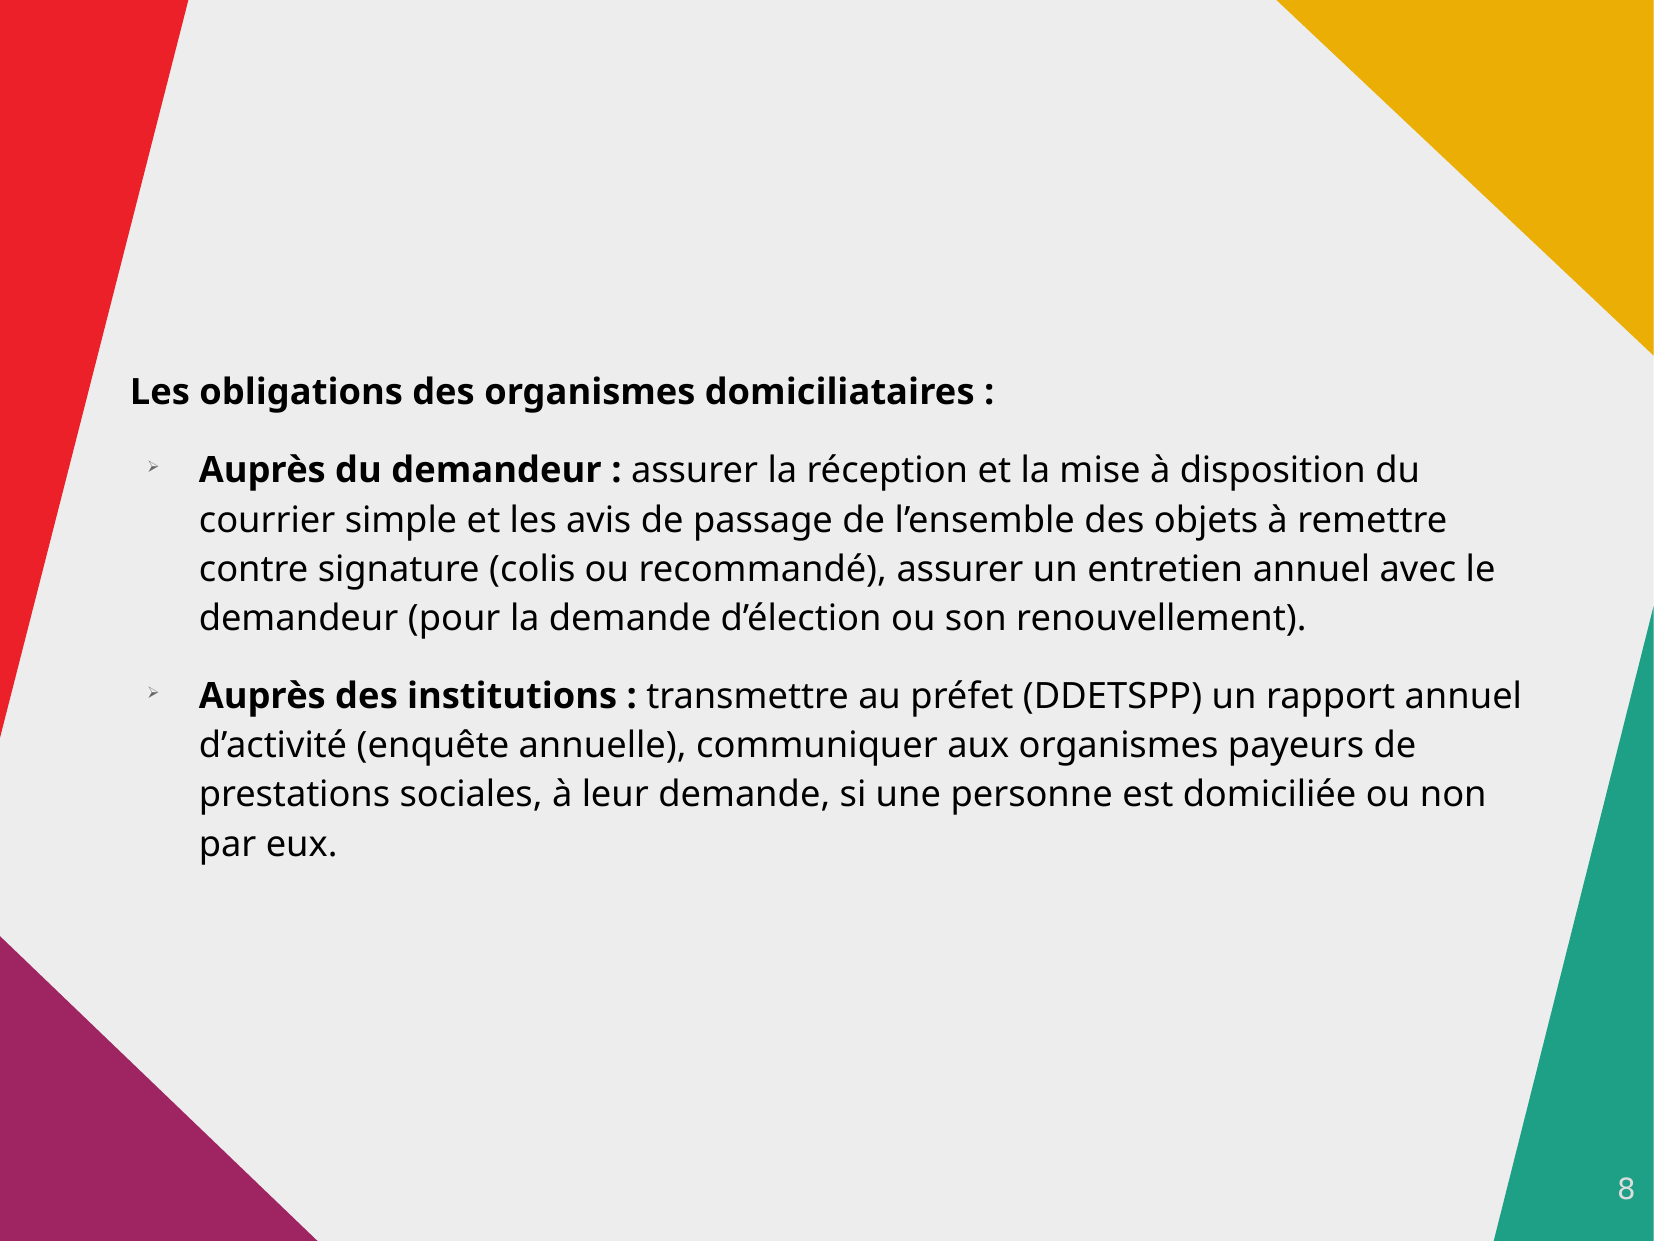

# Les obligations des organismes domiciliataires :
Auprès du demandeur : assurer la réception et la mise à disposition du courrier simple et les avis de passage de l’ensemble des objets à remettre contre signature (colis ou recommandé), assurer un entretien annuel avec le demandeur (pour la demande d’élection ou son renouvellement).
Auprès des institutions : transmettre au préfet (DDETSPP) un rapport annuel d’activité (enquête annuelle), communiquer aux organismes payeurs de prestations sociales, à leur demande, si une personne est domiciliée ou non par eux.
8